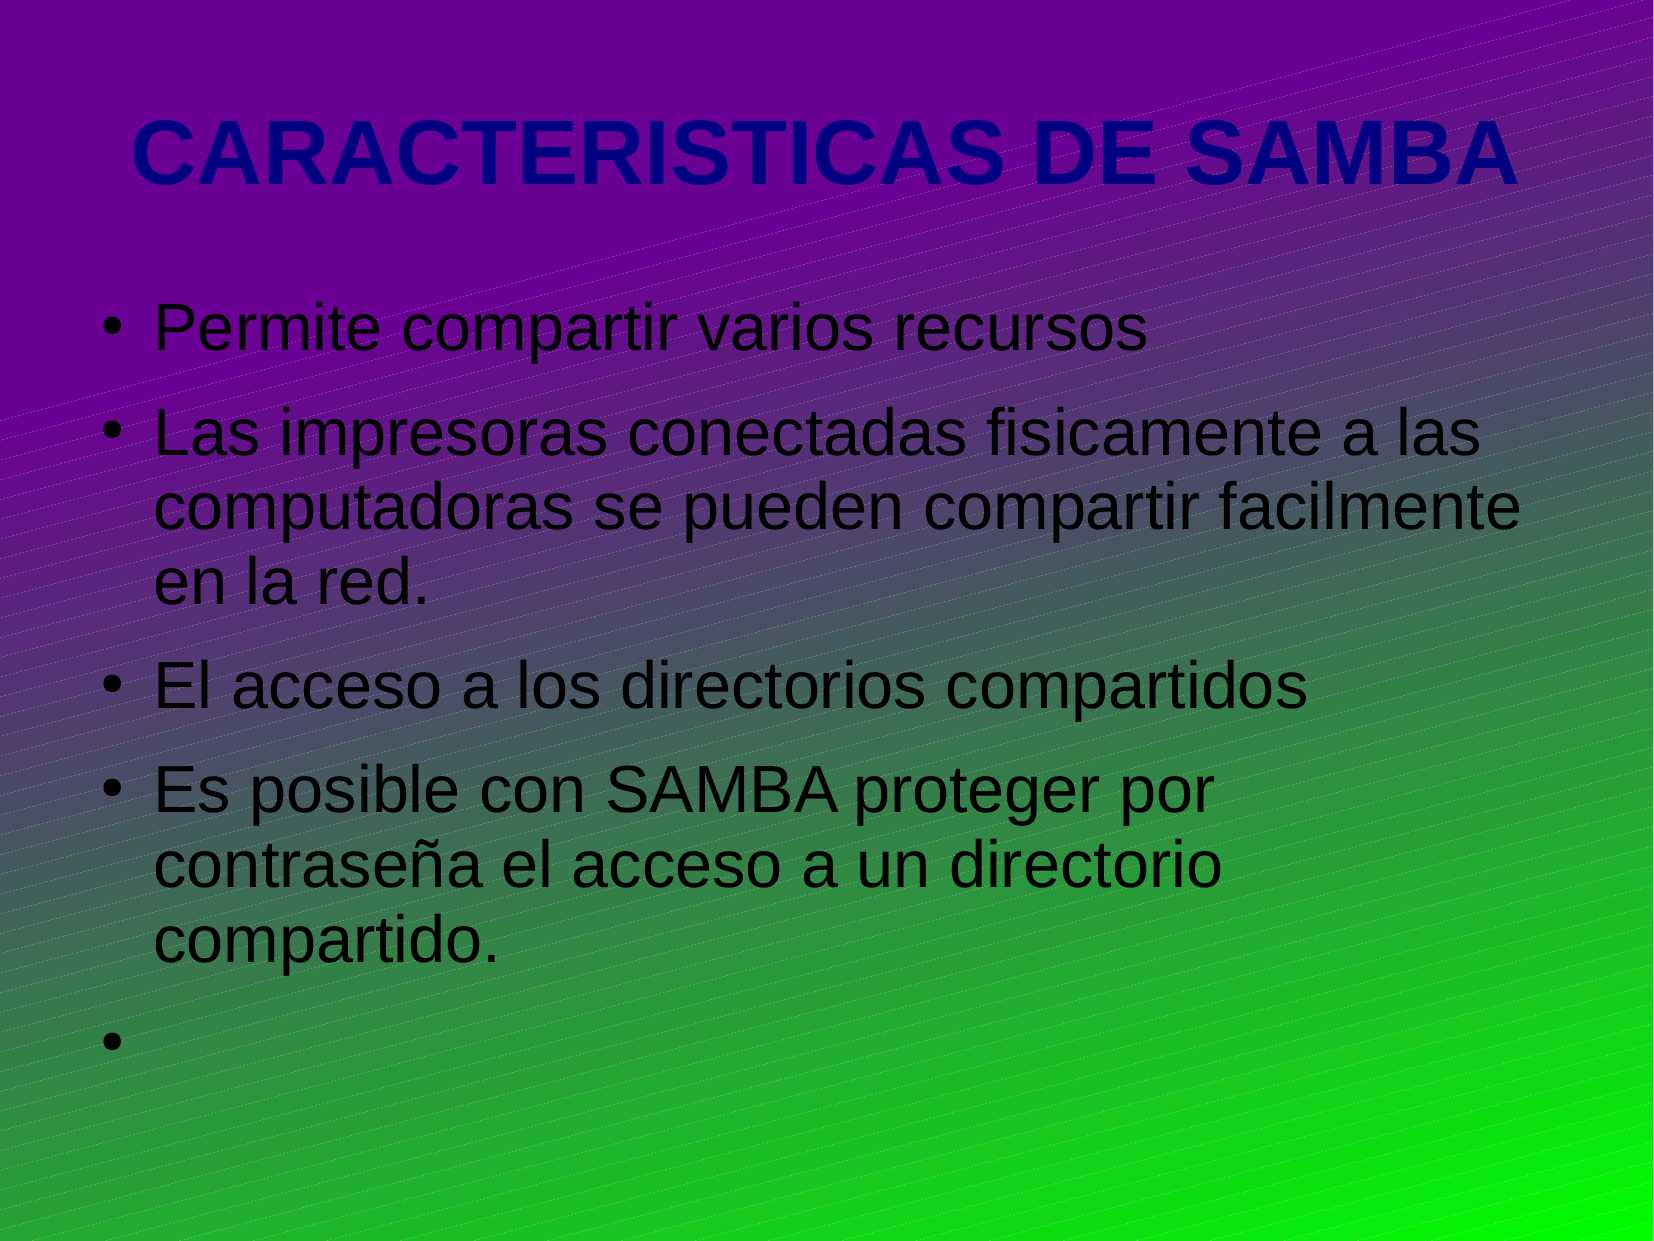

# CARACTERISTICAS DE SAMBA
Permite compartir varios recursos
Las impresoras conectadas fisicamente a las computadoras se pueden compartir facilmente en la red.
El acceso a los directorios compartidos
Es posible con SAMBA proteger por contraseña el acceso a un directorio compartido.